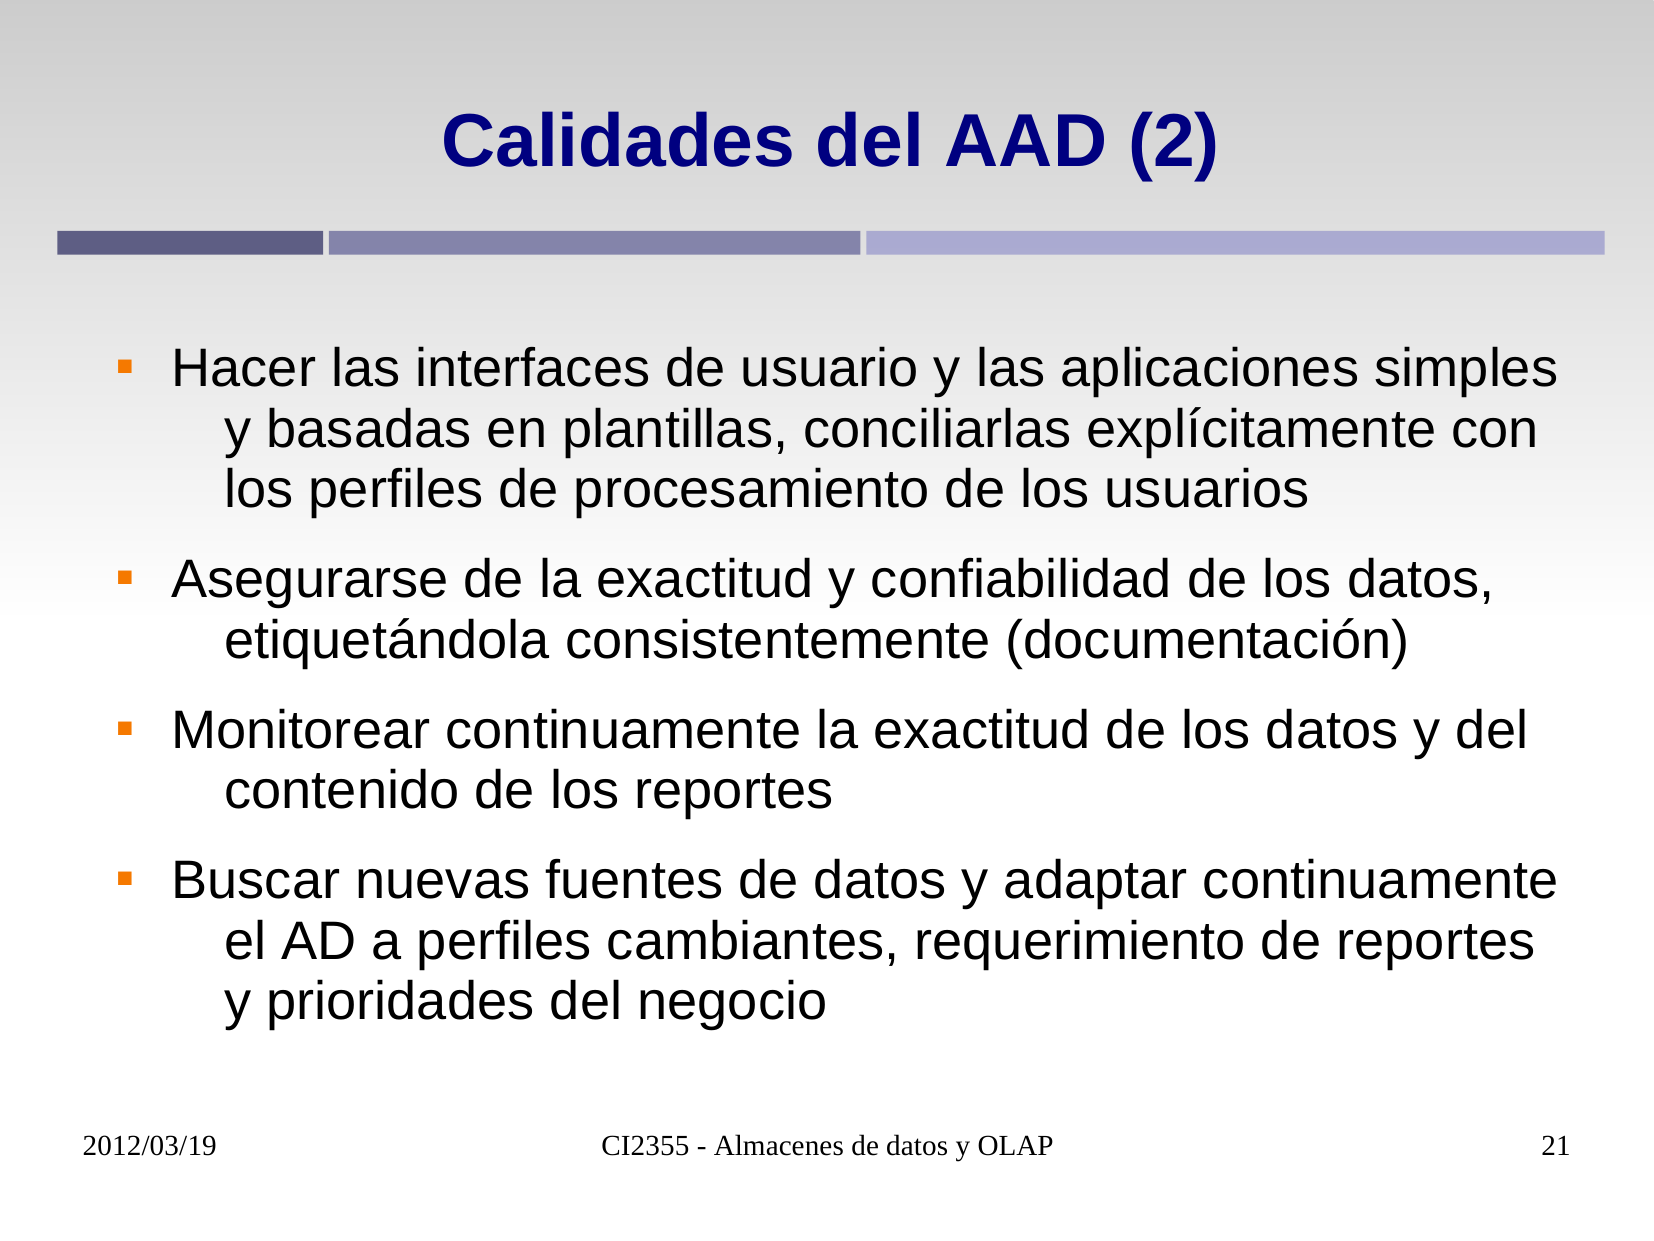

# Calidades del AAD (2)
Hacer las interfaces de usuario y las aplicaciones simples y basadas en plantillas, conciliarlas explícitamente con los perfiles de procesamiento de los usuarios
Asegurarse de la exactitud y confiabilidad de los datos, etiquetándola consistentemente (documentación)
Monitorear continuamente la exactitud de los datos y del contenido de los reportes
Buscar nuevas fuentes de datos y adaptar continuamente el AD a perfiles cambiantes, requerimiento de reportes y prioridades del negocio
2012/03/19
CI2355 - Almacenes de datos y OLAP
21